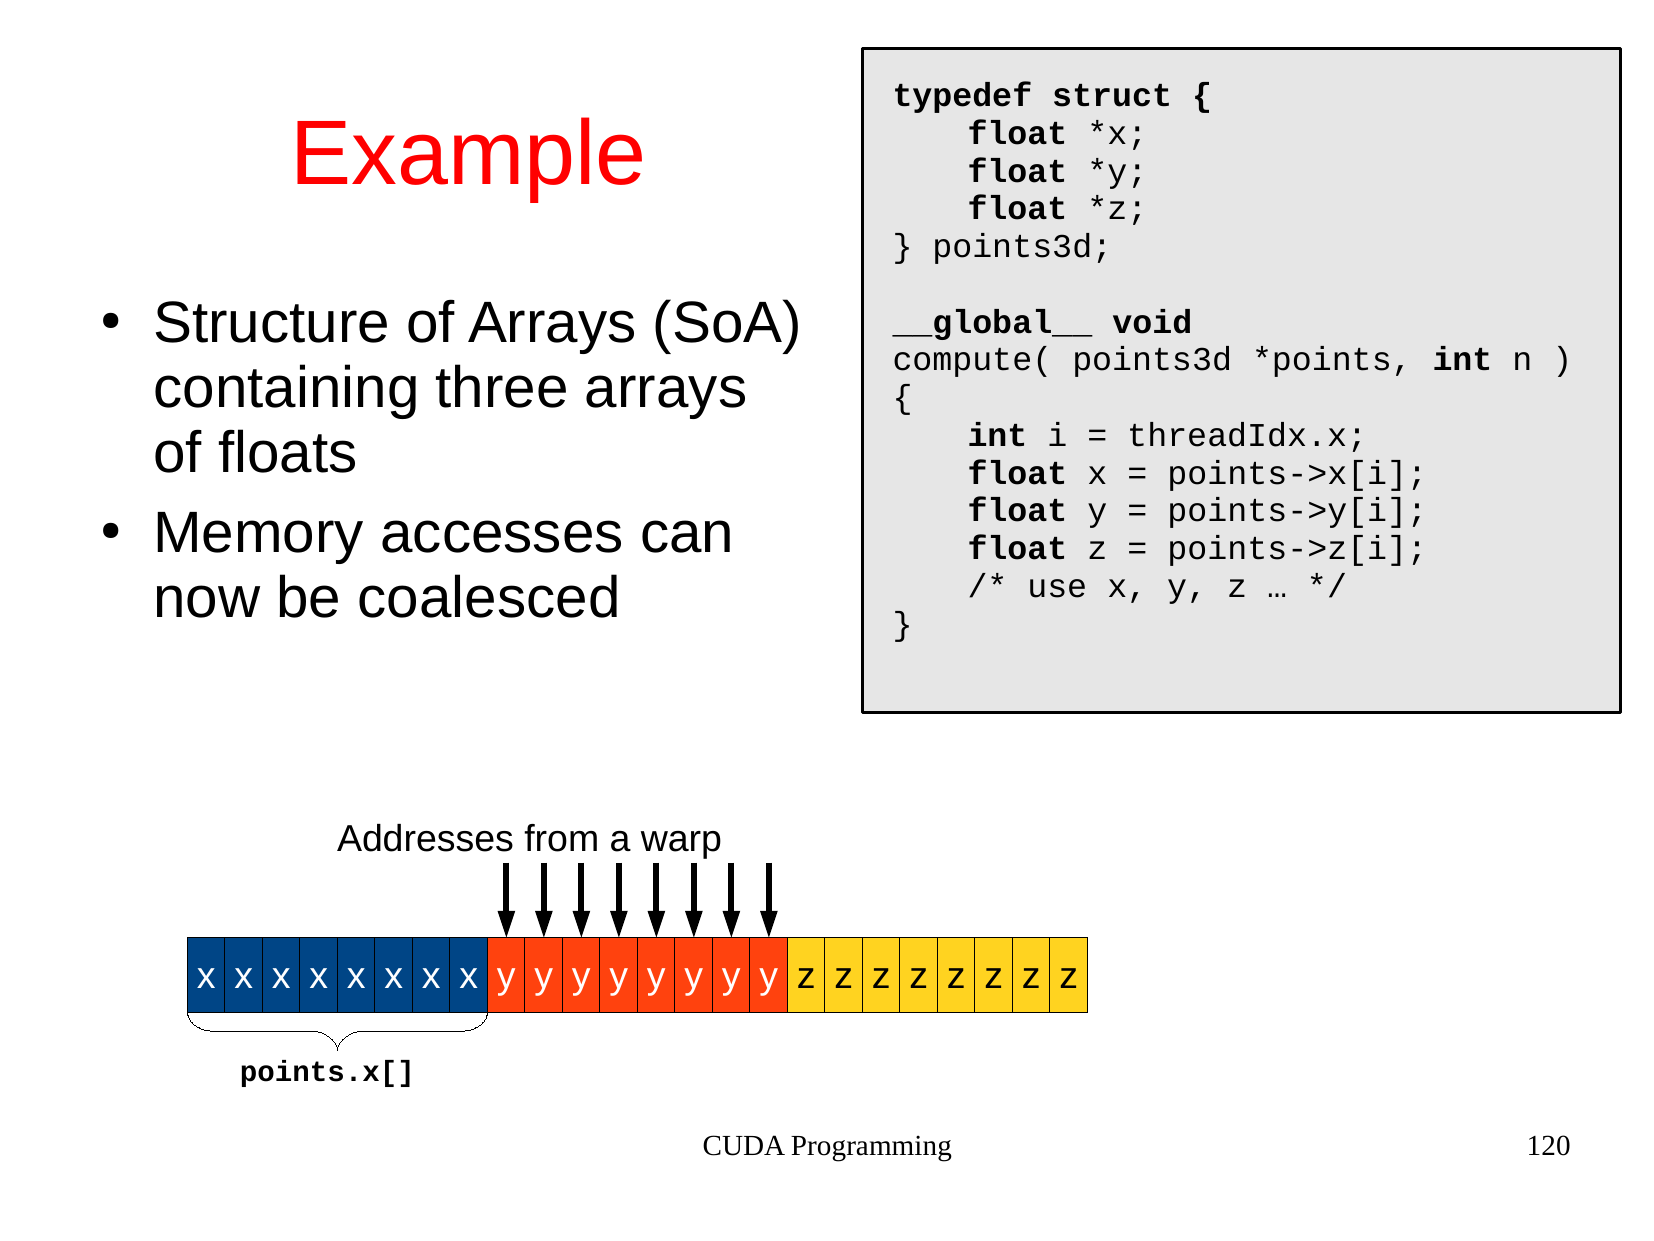

typedef struct {
	float *x;
	float *y;
	float *z;
} points3d;
__global__ void
compute( points3d *points, int n )
{
	int i = threadIdx.x;
	float x = points->x[i];
	float y = points->y[i];
	float z = points->z[i];
	/* use x, y, z … */
}
# Example
Structure of Arrays (SoA) containing three arrays of floats
Memory accesses can now be coalesced
Addresses from a warp
x
x
x
x
x
x
x
x
y
y
y
y
y
y
y
y
z
z
z
z
z
z
z
z
points.x[]
CUDA Programming
120